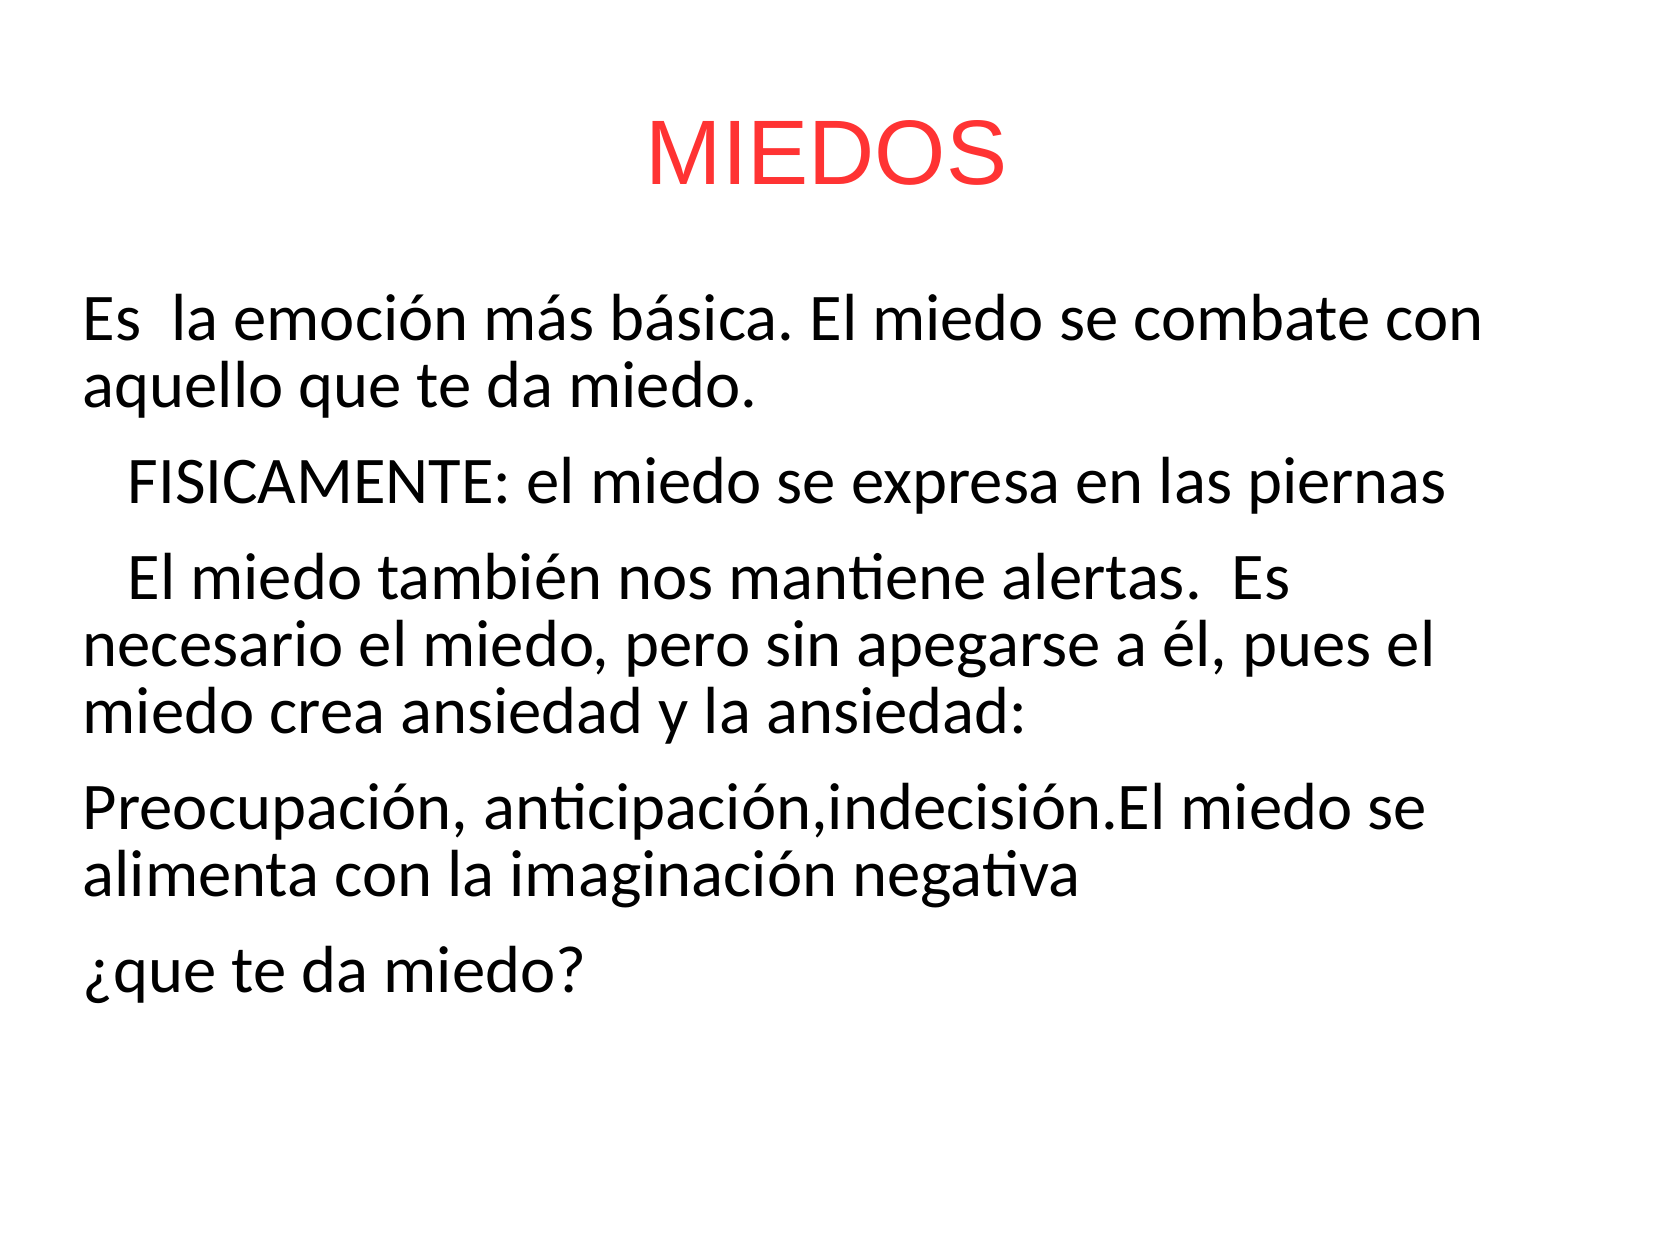

# MIEDOS
Es la emoción más básica. El miedo se combate con aquello que te da miedo.
 FISICAMENTE: el miedo se expresa en las piernas
 El miedo también nos mantiene alertas. Es necesario el miedo, pero sin apegarse a él, pues el miedo crea ansiedad y la ansiedad:
Preocupación, anticipación,indecisión.El miedo se alimenta con la imaginación negativa
¿que te da miedo?